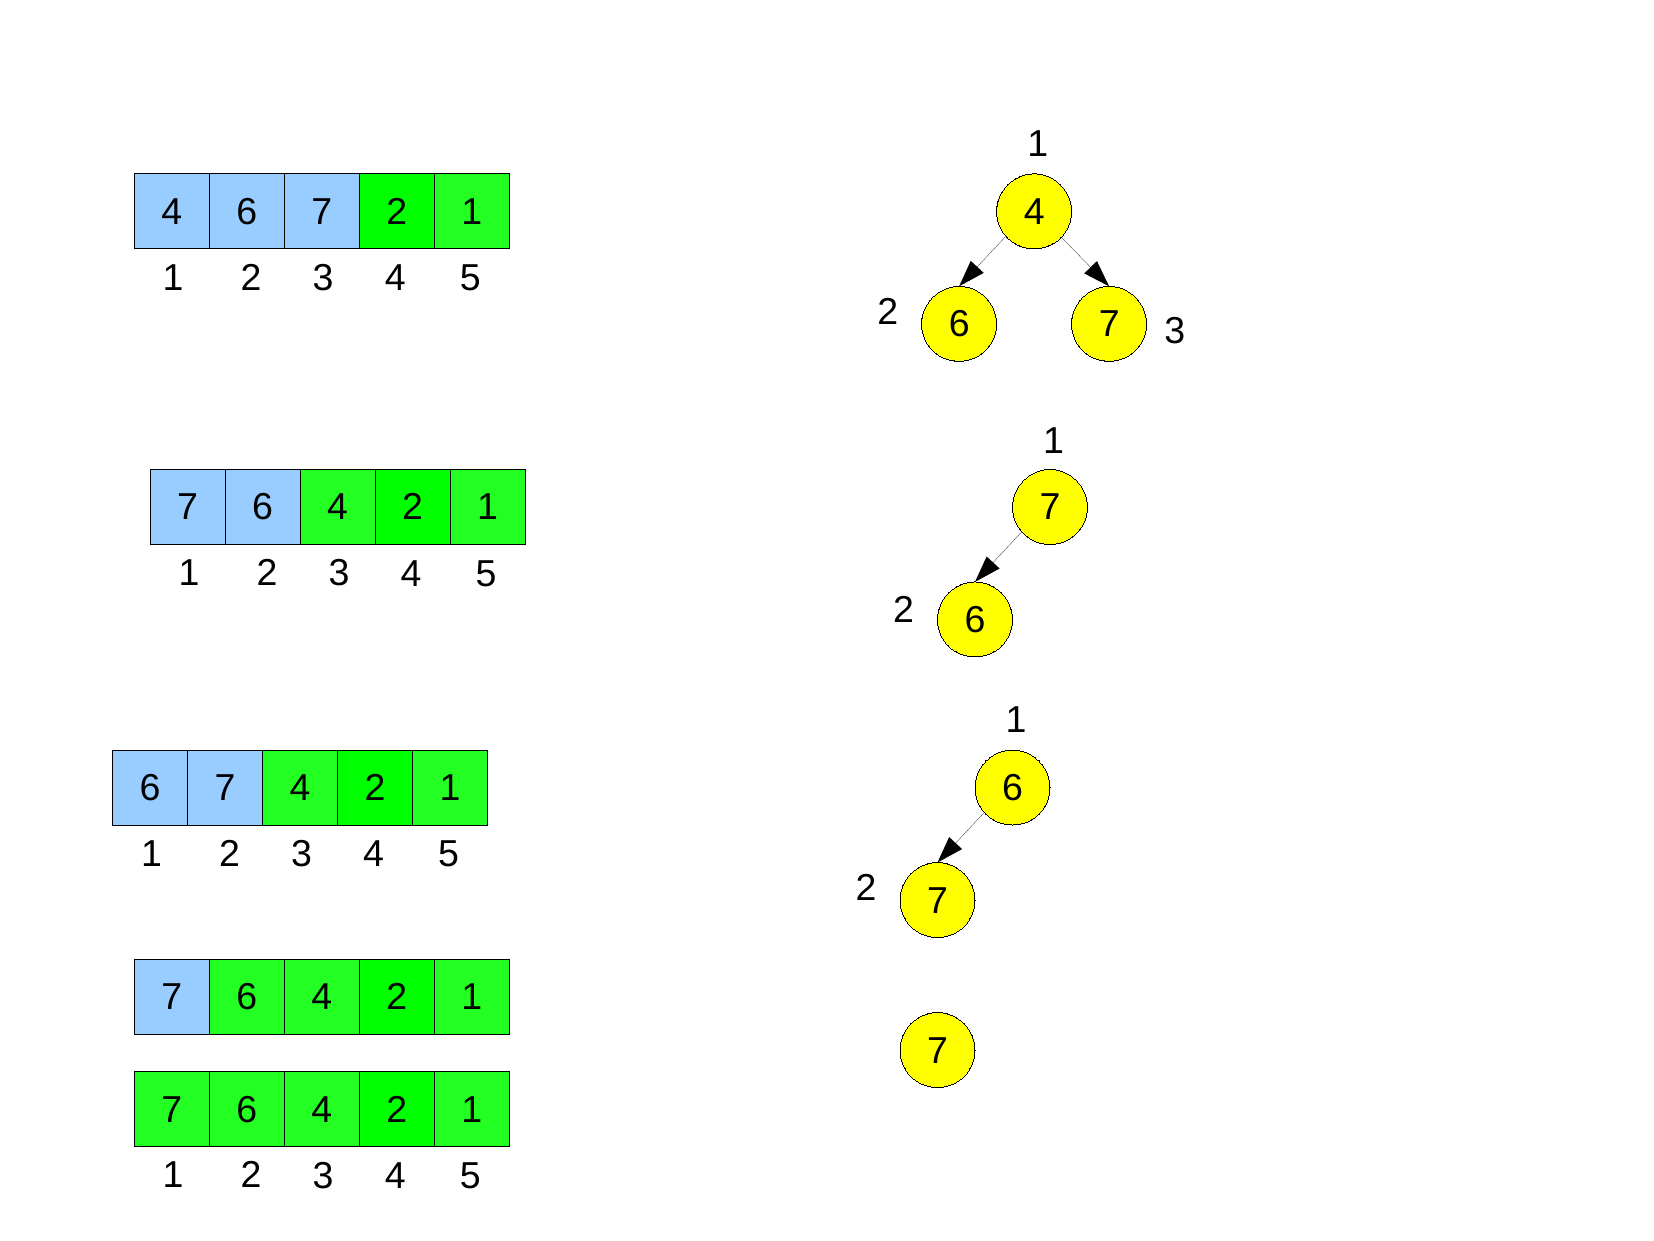

1
4
6
7
2
1
4
1
2
3
4
5
2
6
7
3
1
7
6
4
2
1
7
1
2
3
4
5
2
6
1
6
7
4
2
1
6
1
2
3
4
5
2
7
7
6
4
2
1
7
7
6
4
2
1
1
2
3
4
5